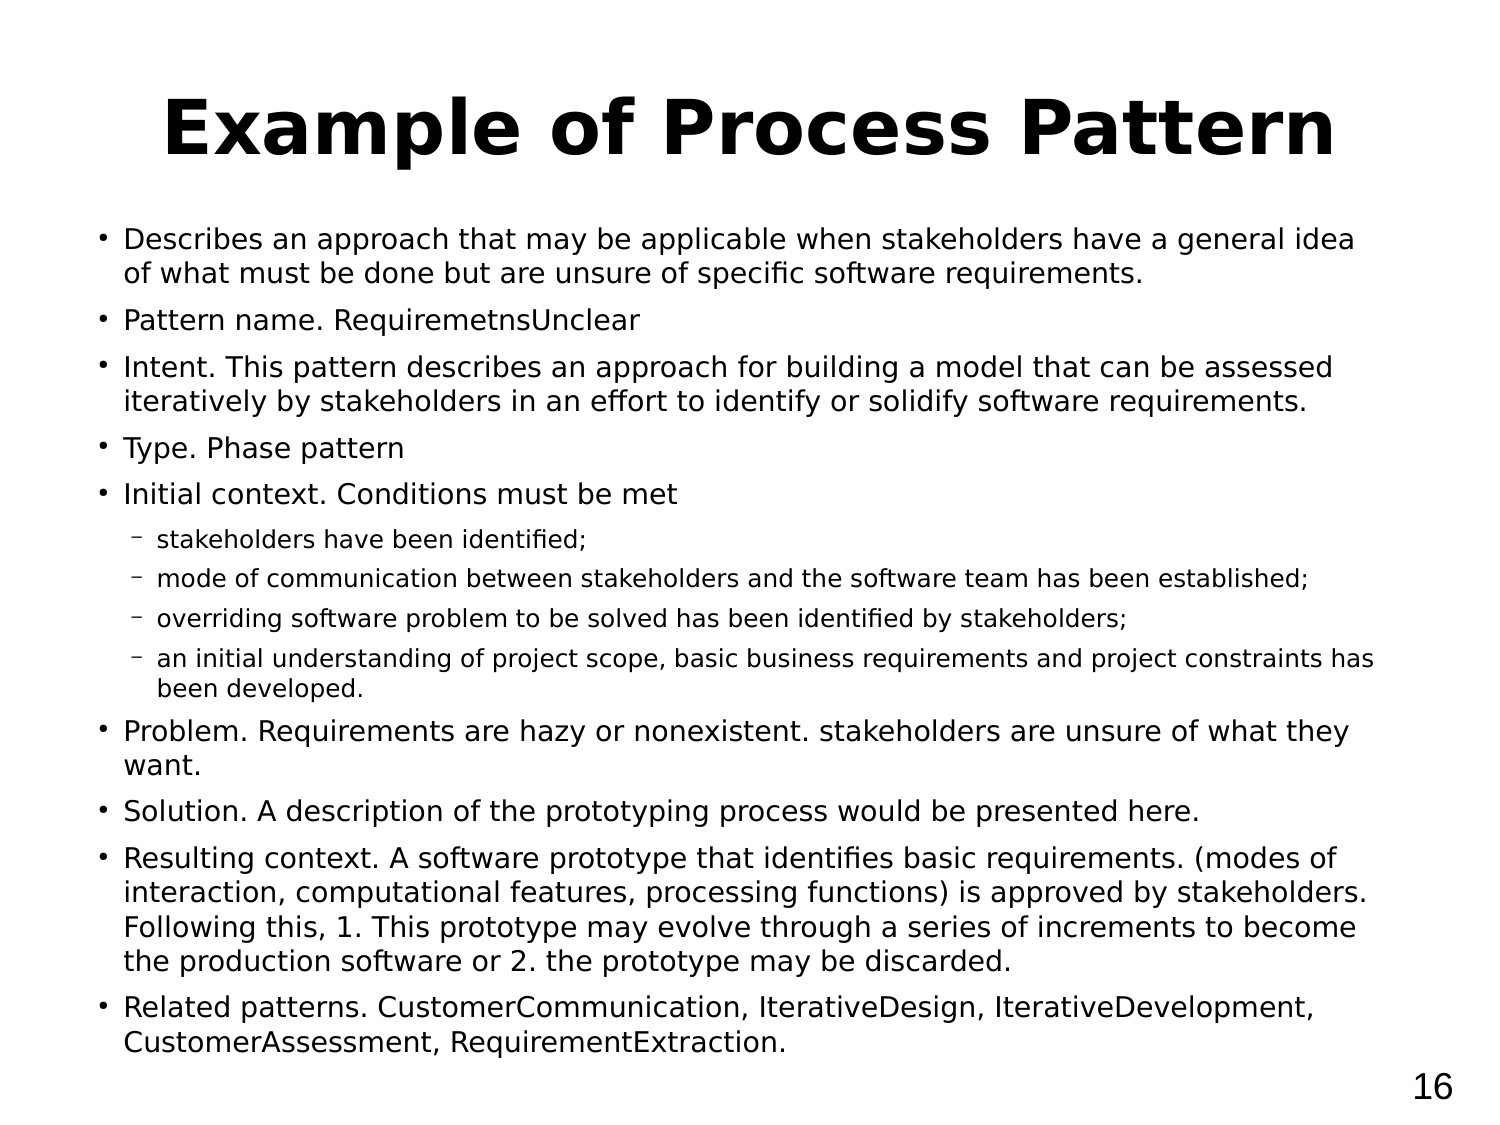

# Example of Process Pattern
Describes an approach that may be applicable when stakeholders have a general idea of what must be done but are unsure of specific software requirements.
Pattern name. RequiremetnsUnclear
Intent. This pattern describes an approach for building a model that can be assessed iteratively by stakeholders in an effort to identify or solidify software requirements.
Type. Phase pattern
Initial context. Conditions must be met
stakeholders have been identified;
mode of communication between stakeholders and the software team has been established;
overriding software problem to be solved has been identified by stakeholders;
an initial understanding of project scope, basic business requirements and project constraints has been developed.
Problem. Requirements are hazy or nonexistent. stakeholders are unsure of what they want.
Solution. A description of the prototyping process would be presented here.
Resulting context. A software prototype that identifies basic requirements. (modes of interaction, computational features, processing functions) is approved by stakeholders. Following this, 1. This prototype may evolve through a series of increments to become the production software or 2. the prototype may be discarded.
Related patterns. CustomerCommunication, IterativeDesign, IterativeDevelopment, CustomerAssessment, RequirementExtraction.